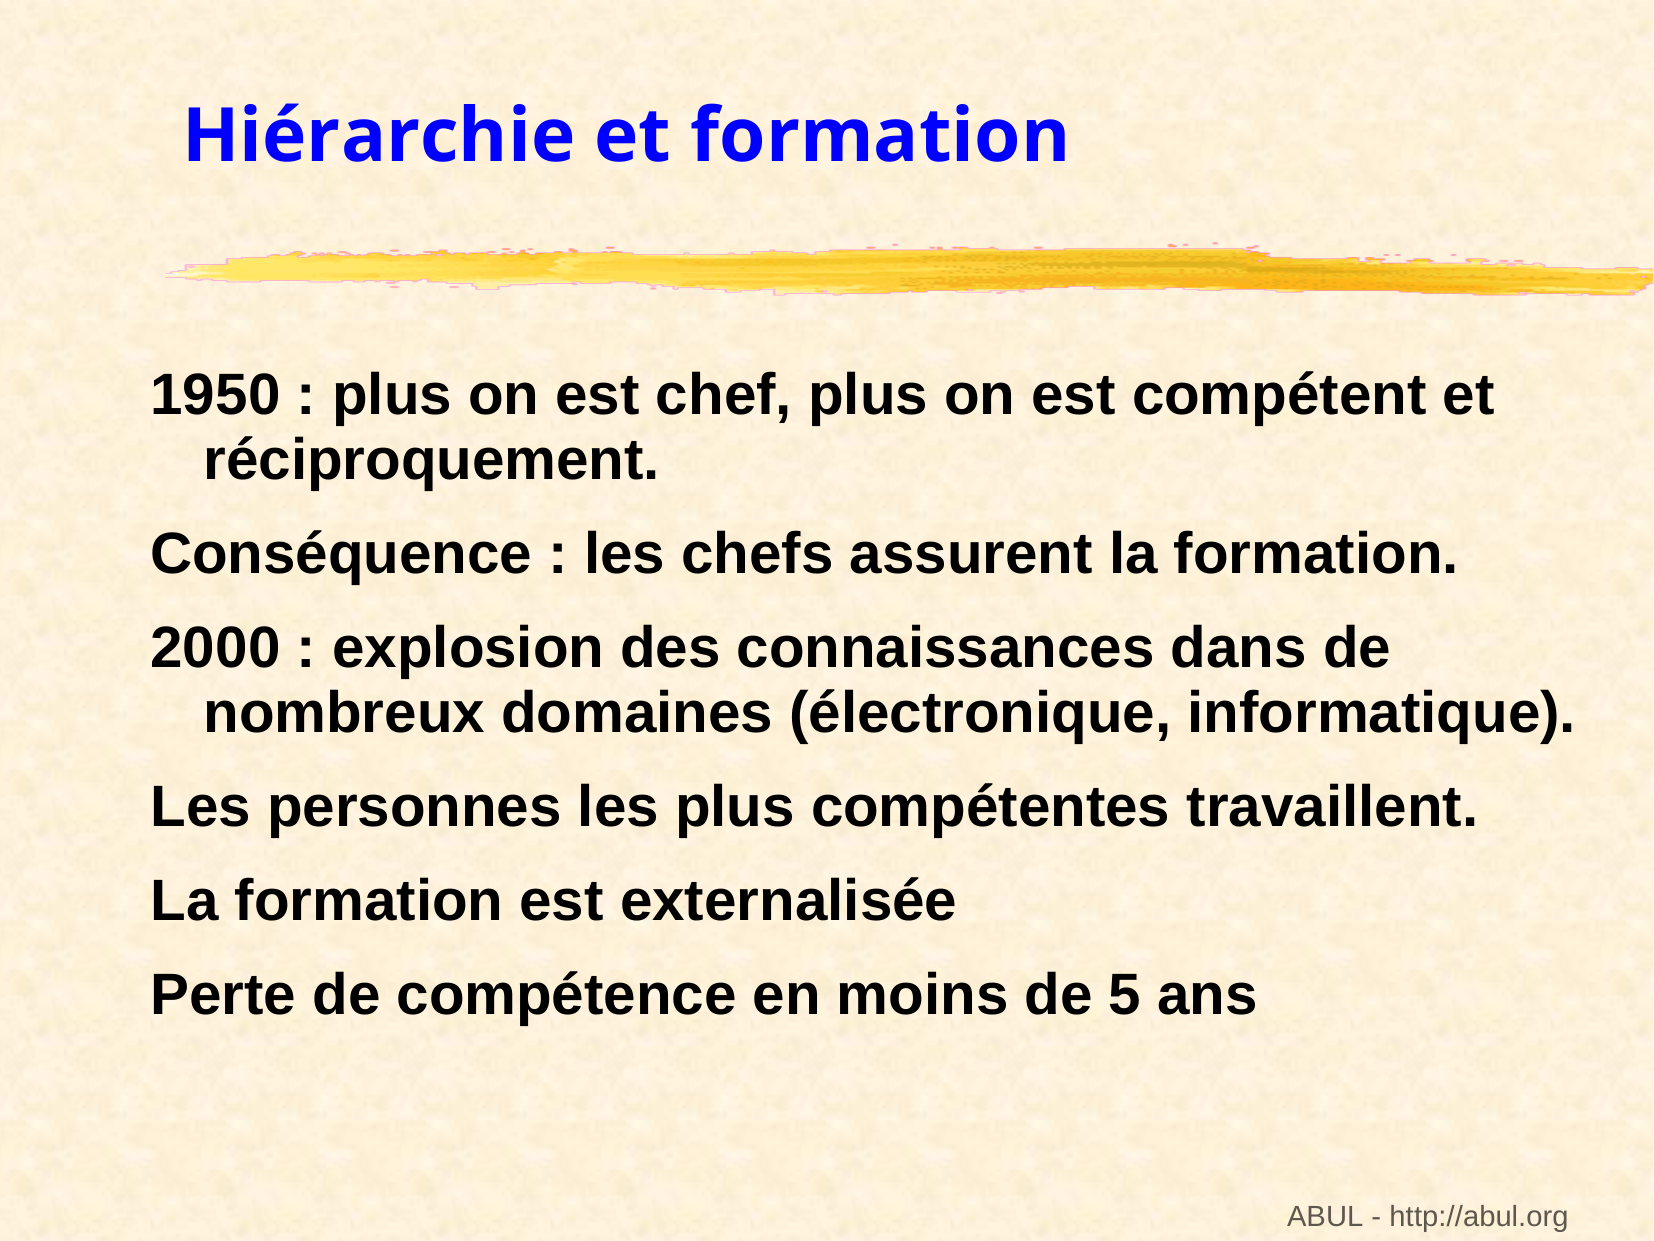

# Hiérarchie et formation
1950 : plus on est chef, plus on est compétent et réciproquement.
Conséquence : les chefs assurent la formation.
2000 : explosion des connaissances dans de nombreux domaines (électronique, informatique).
Les personnes les plus compétentes travaillent.
La formation est externalisée
Perte de compétence en moins de 5 ans